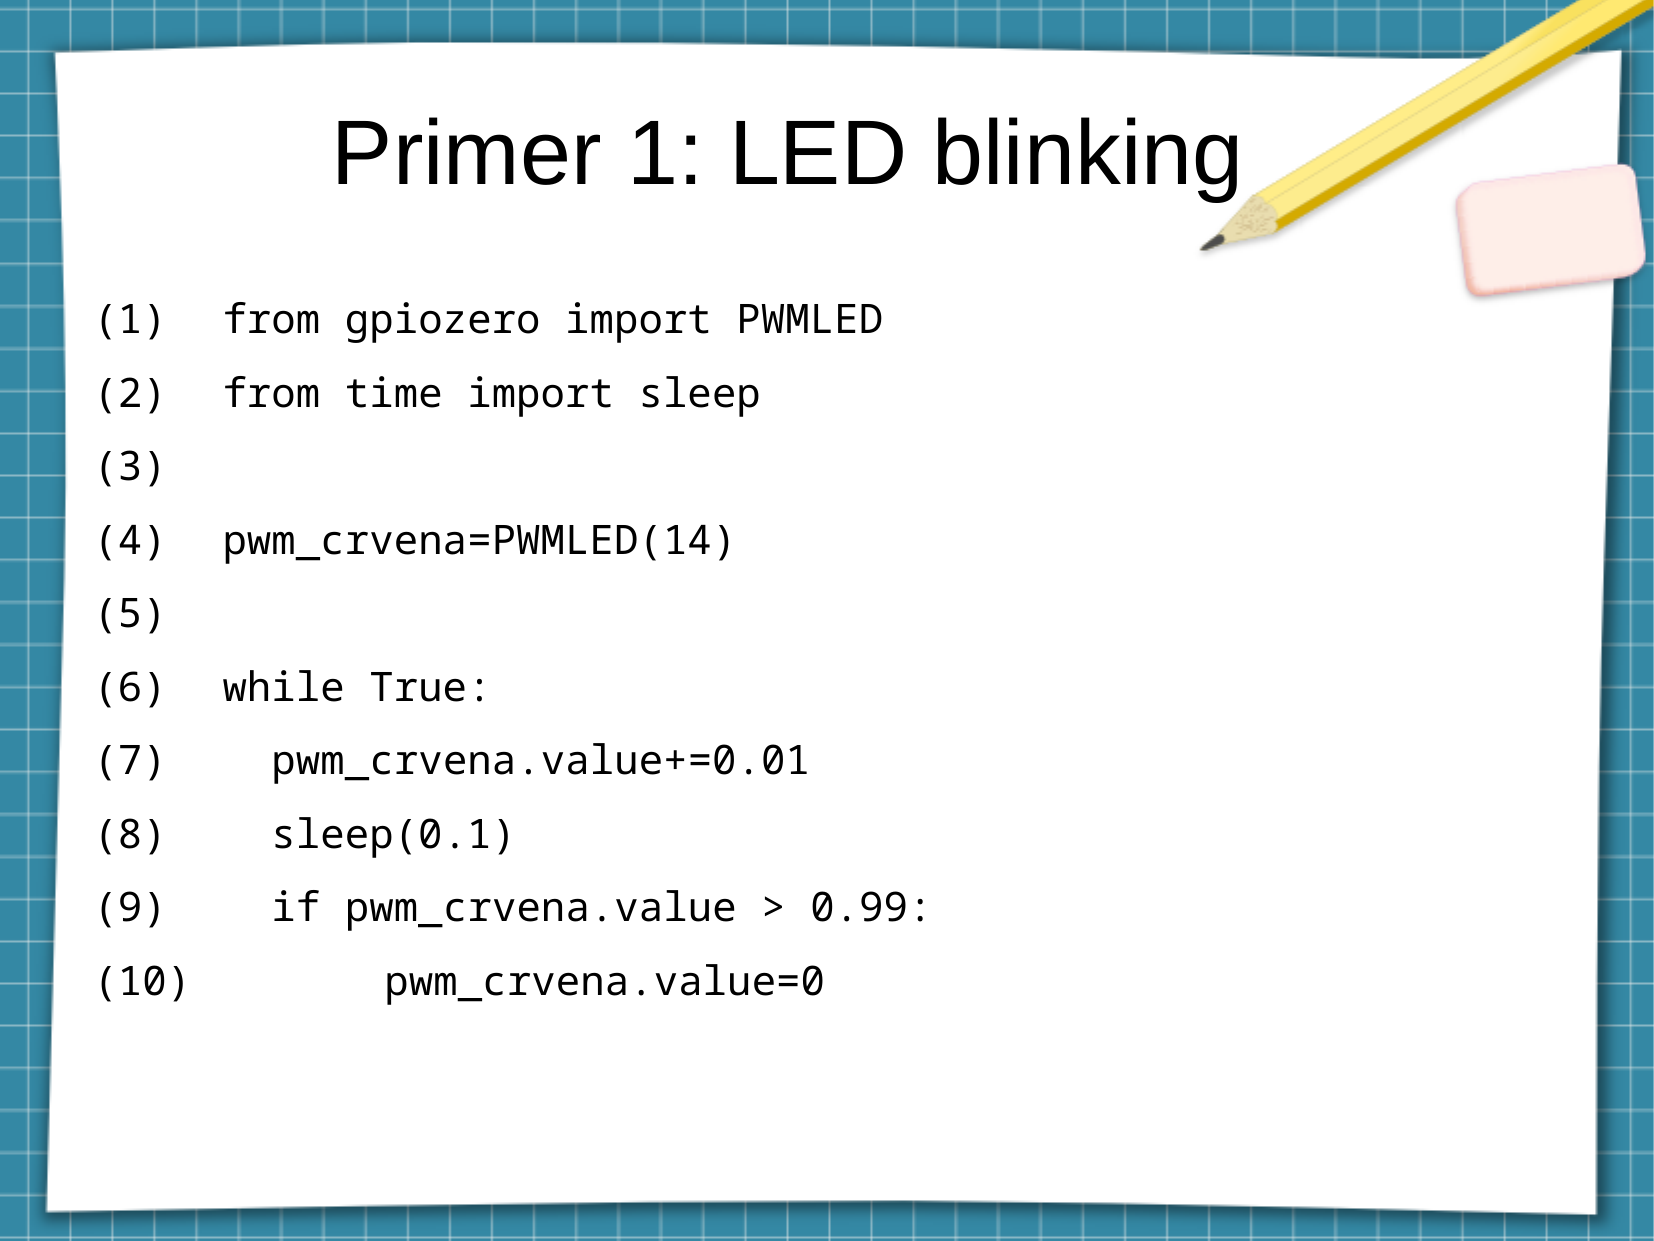

# Primer 1: LED blinking
 from gpiozero import PWMLED
 from time import sleep
 pwm_crvena=PWMLED(14)
 while True:
 pwm_crvena.value+=0.01
 sleep(0.1)
 if pwm_crvena.value > 0.99:
 pwm_crvena.value=0